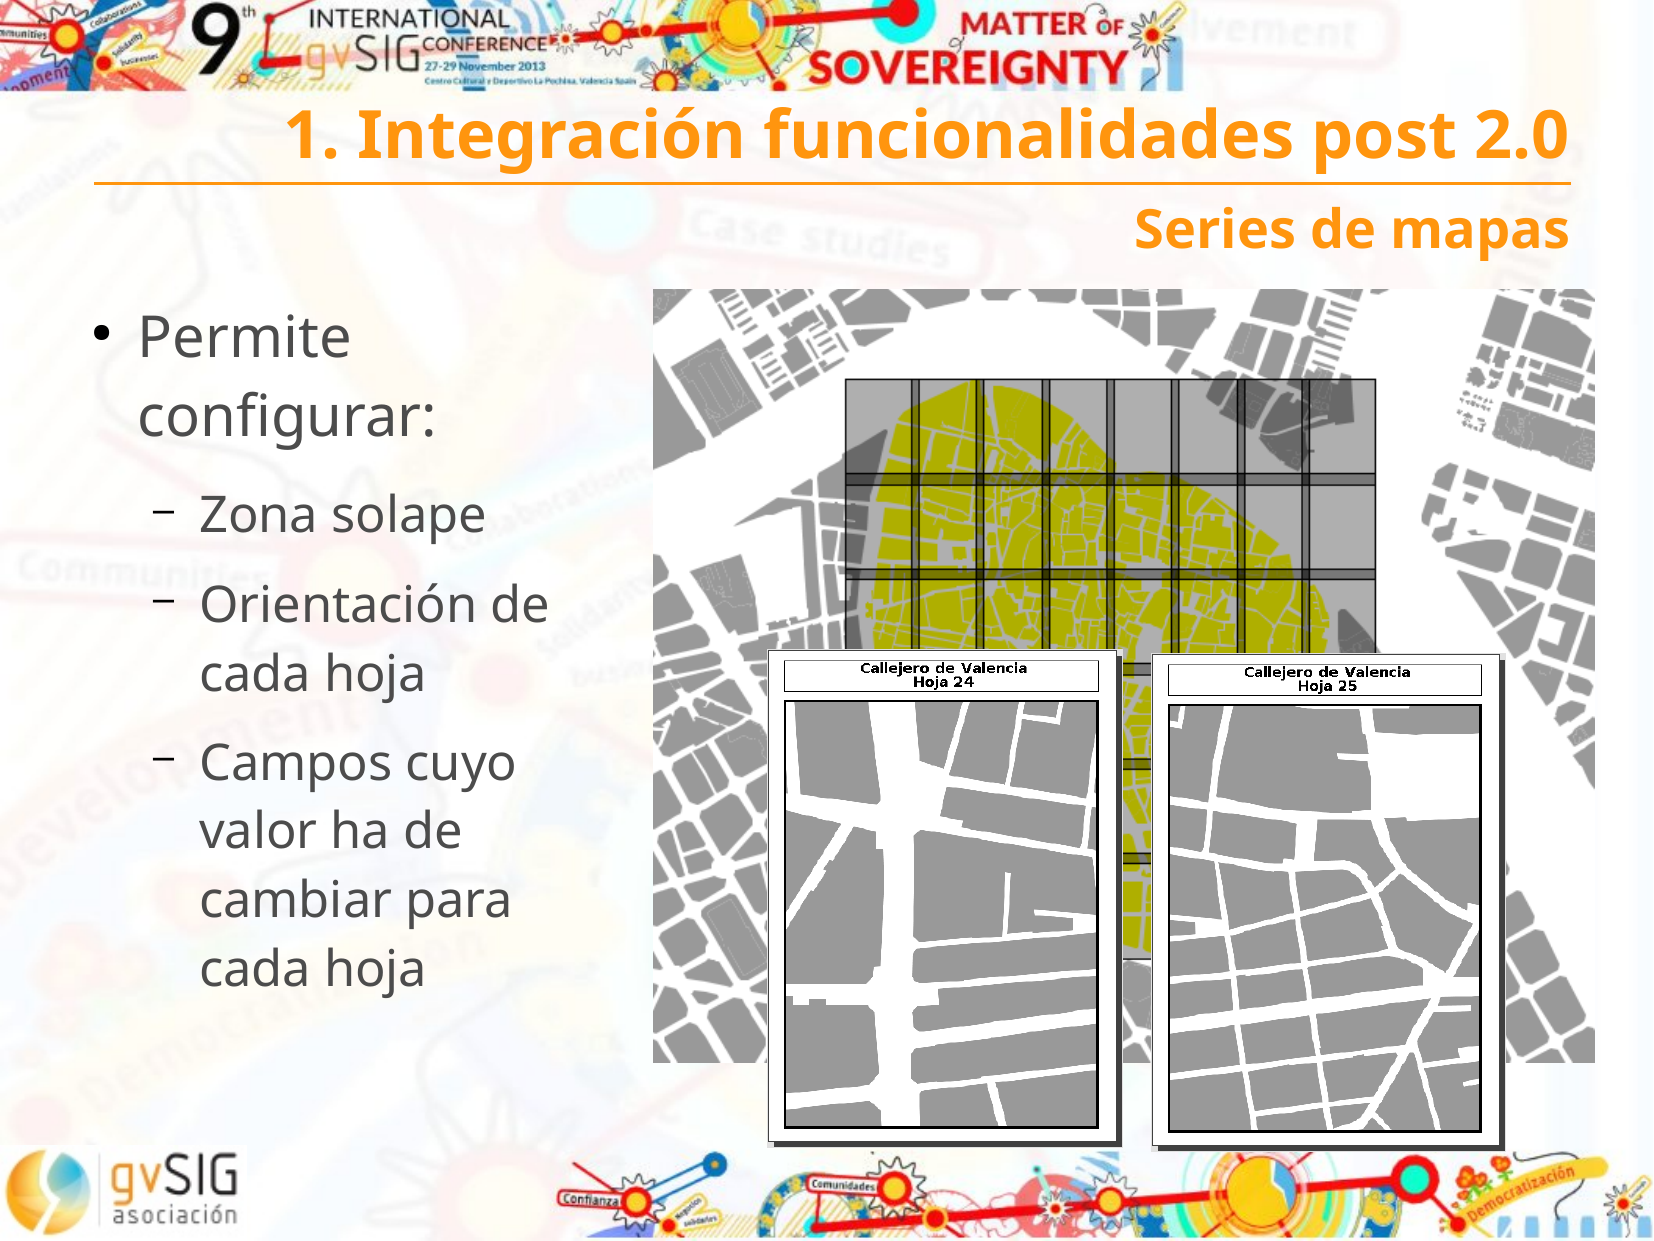

# 1. Integración funcionalidades post 2.0
Series de mapas
Permite configurar:
Zona solape
Orientación de cada hoja
Campos cuyo valor ha de cambiar para cada hoja